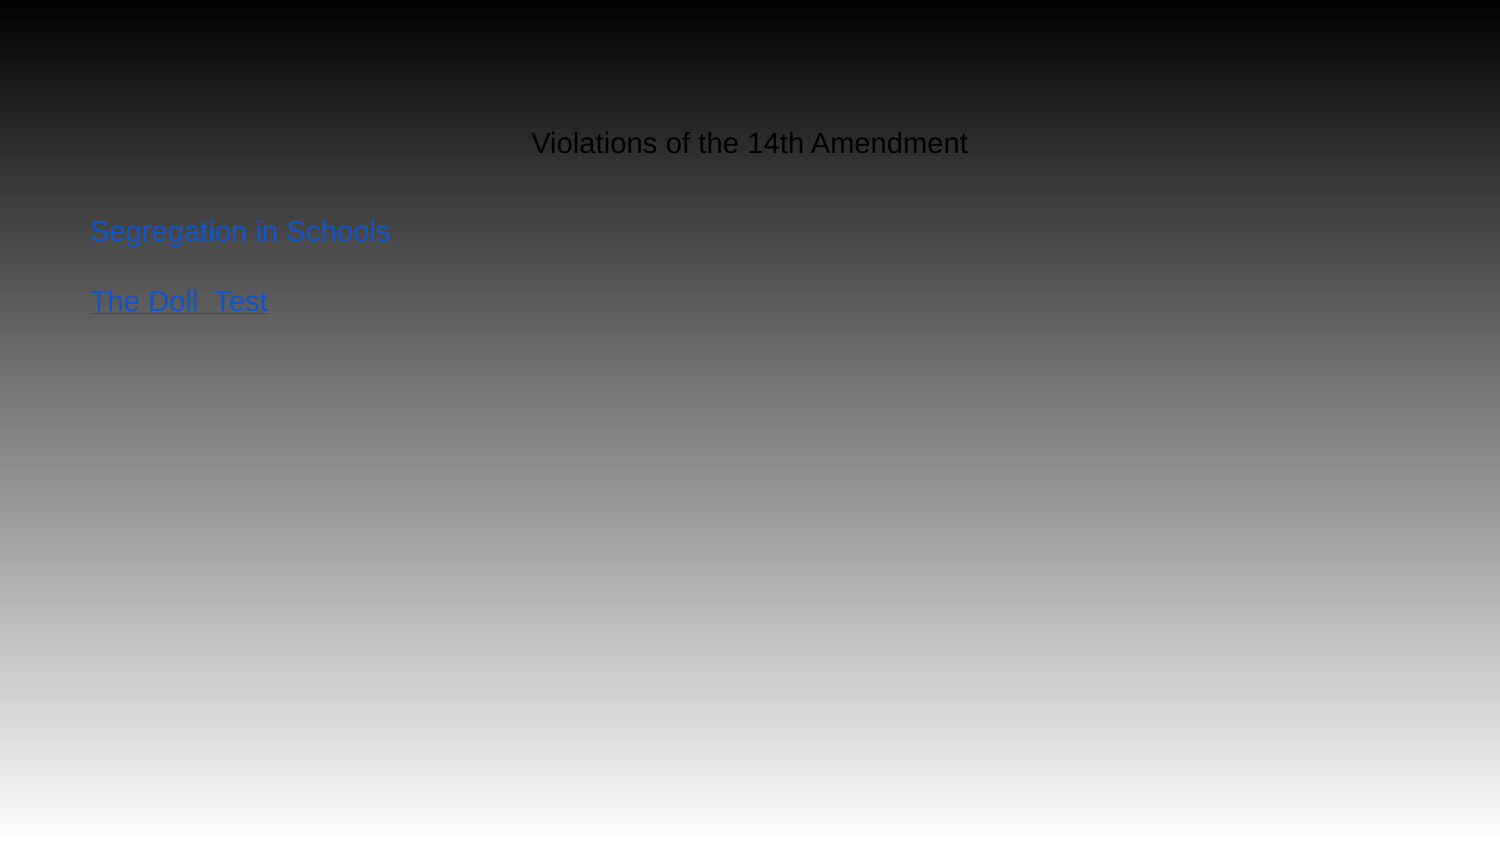

# Violations of the 14th Amendment
Segregation in Schools
The Doll Test